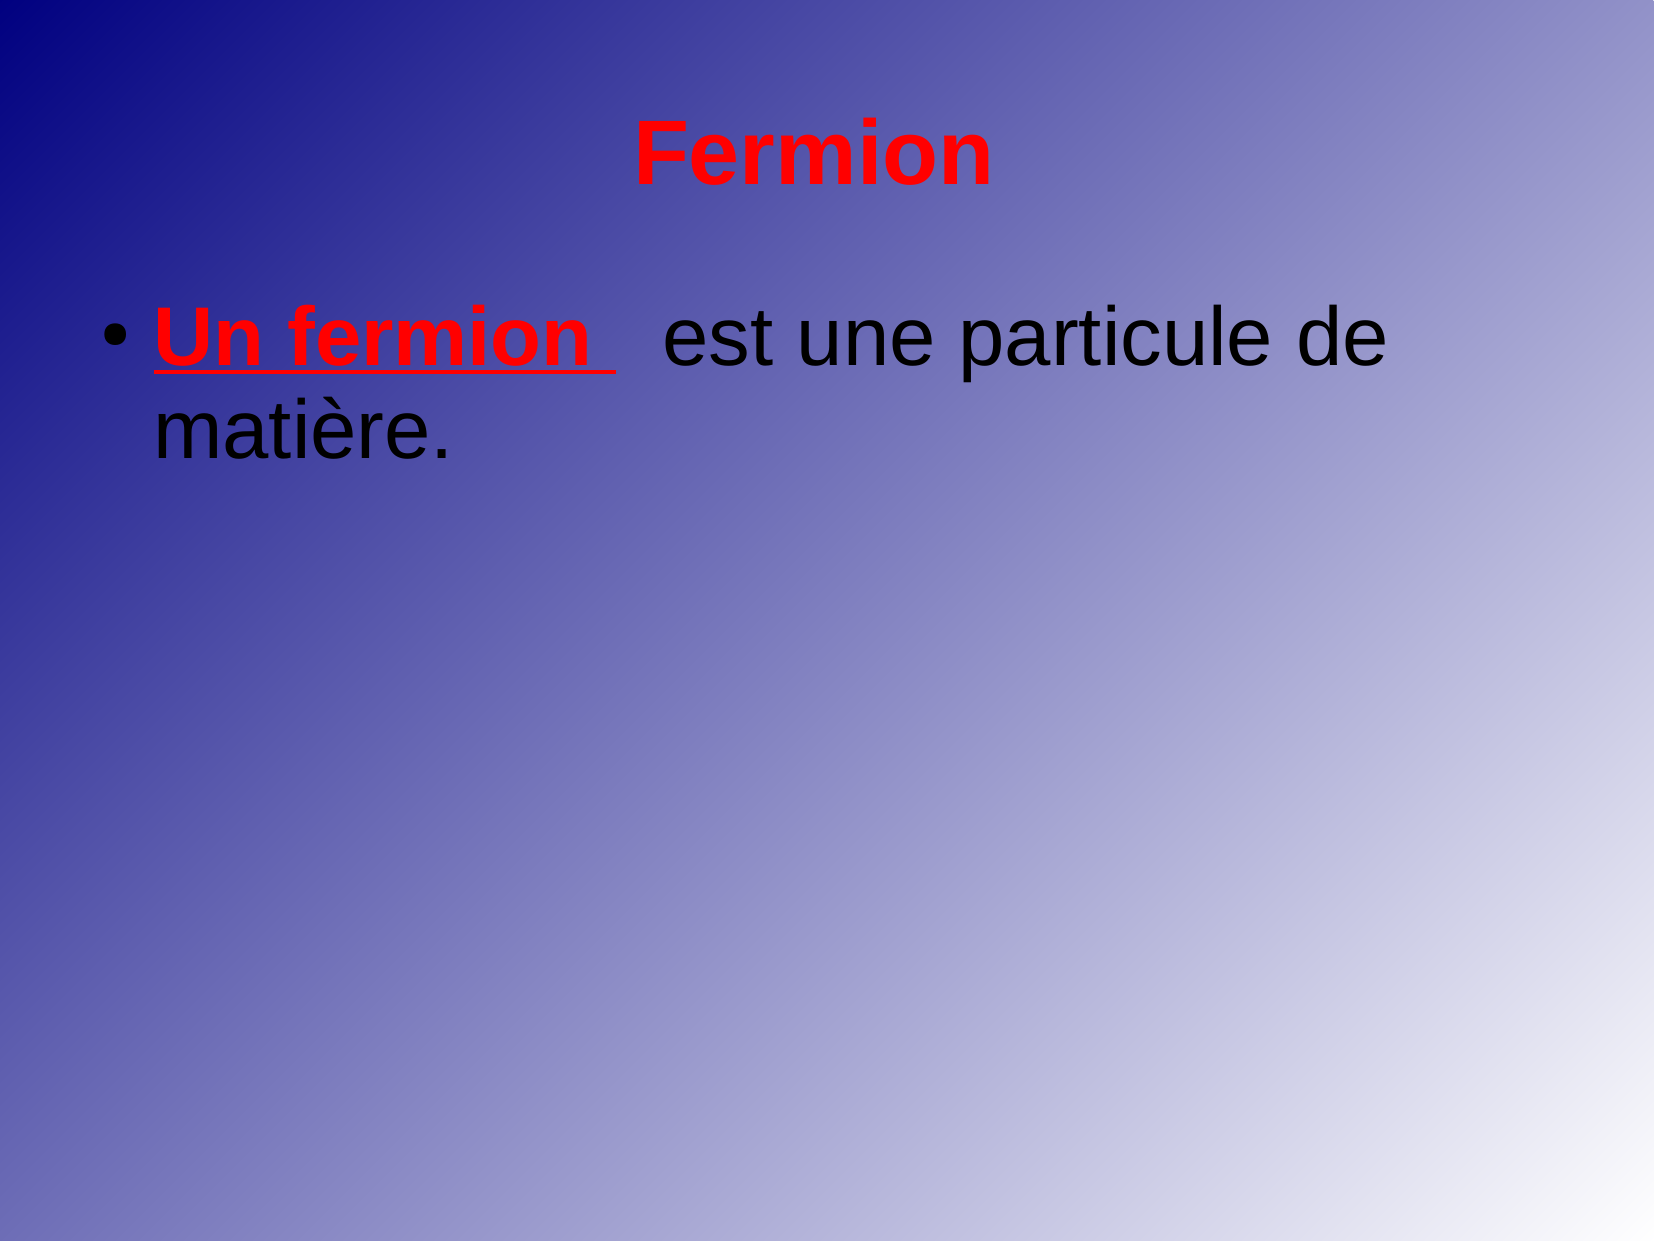

# Fermion
Un fermion est une particule de matière.